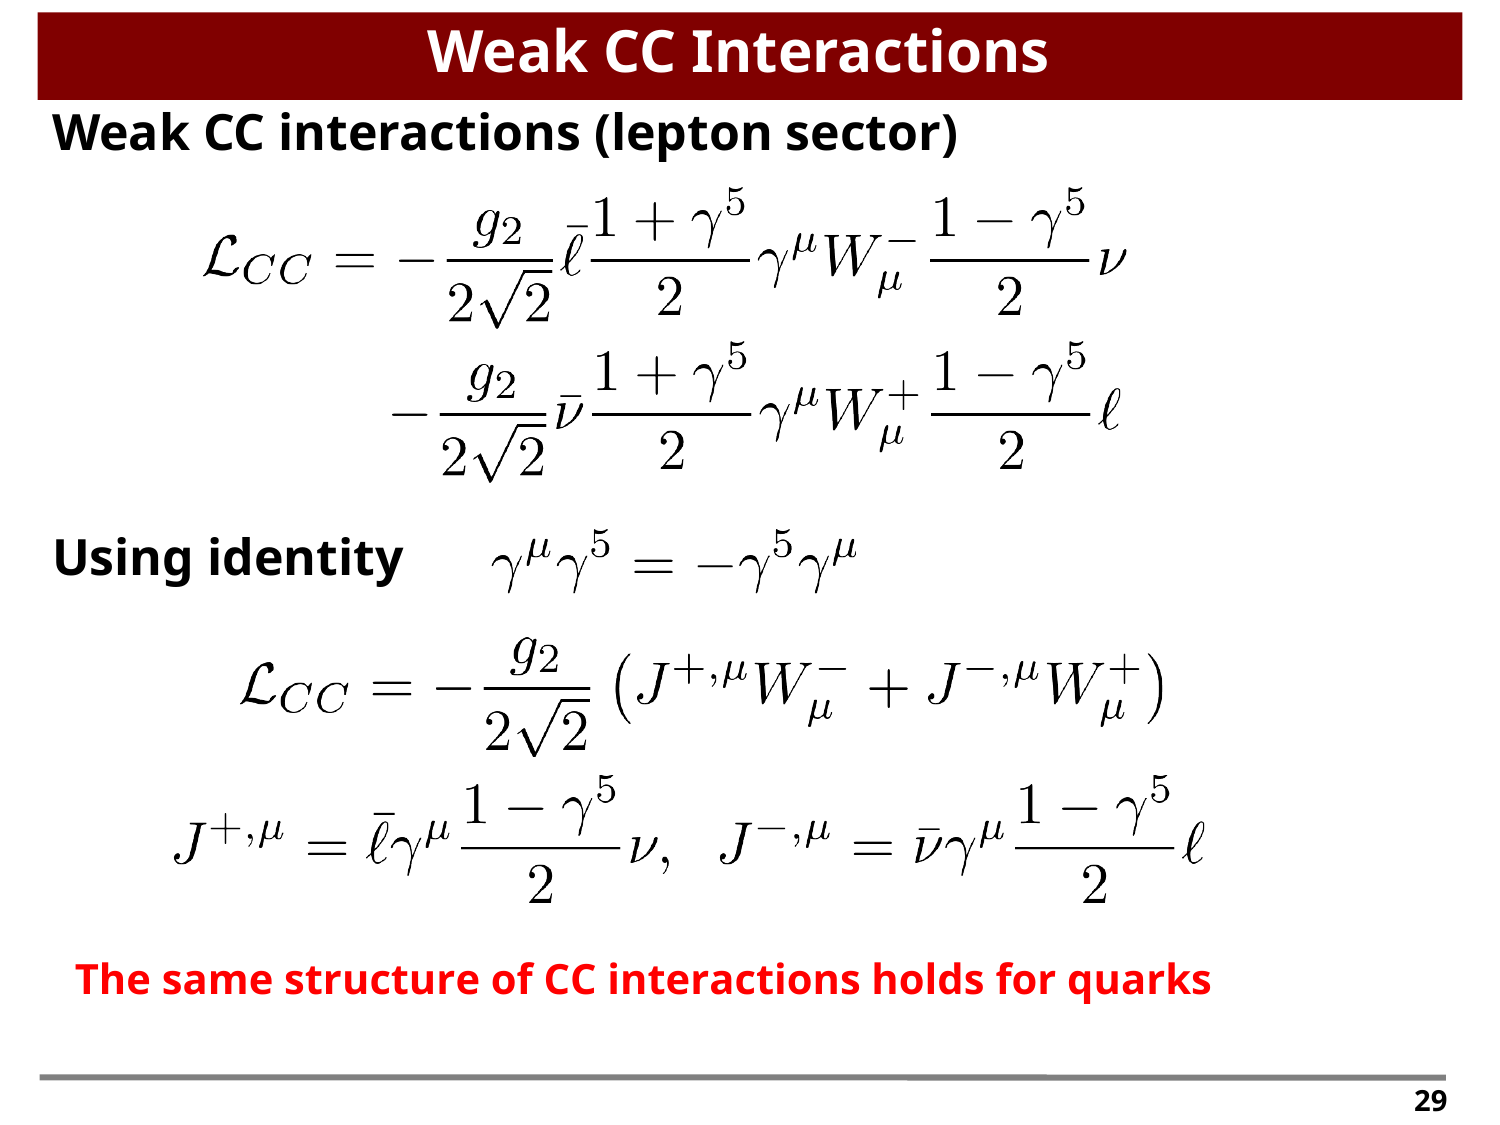

# Weak CC Interactions
Weak CC interactions (lepton sector)
Using identity
The same structure of CC interactions holds for quarks